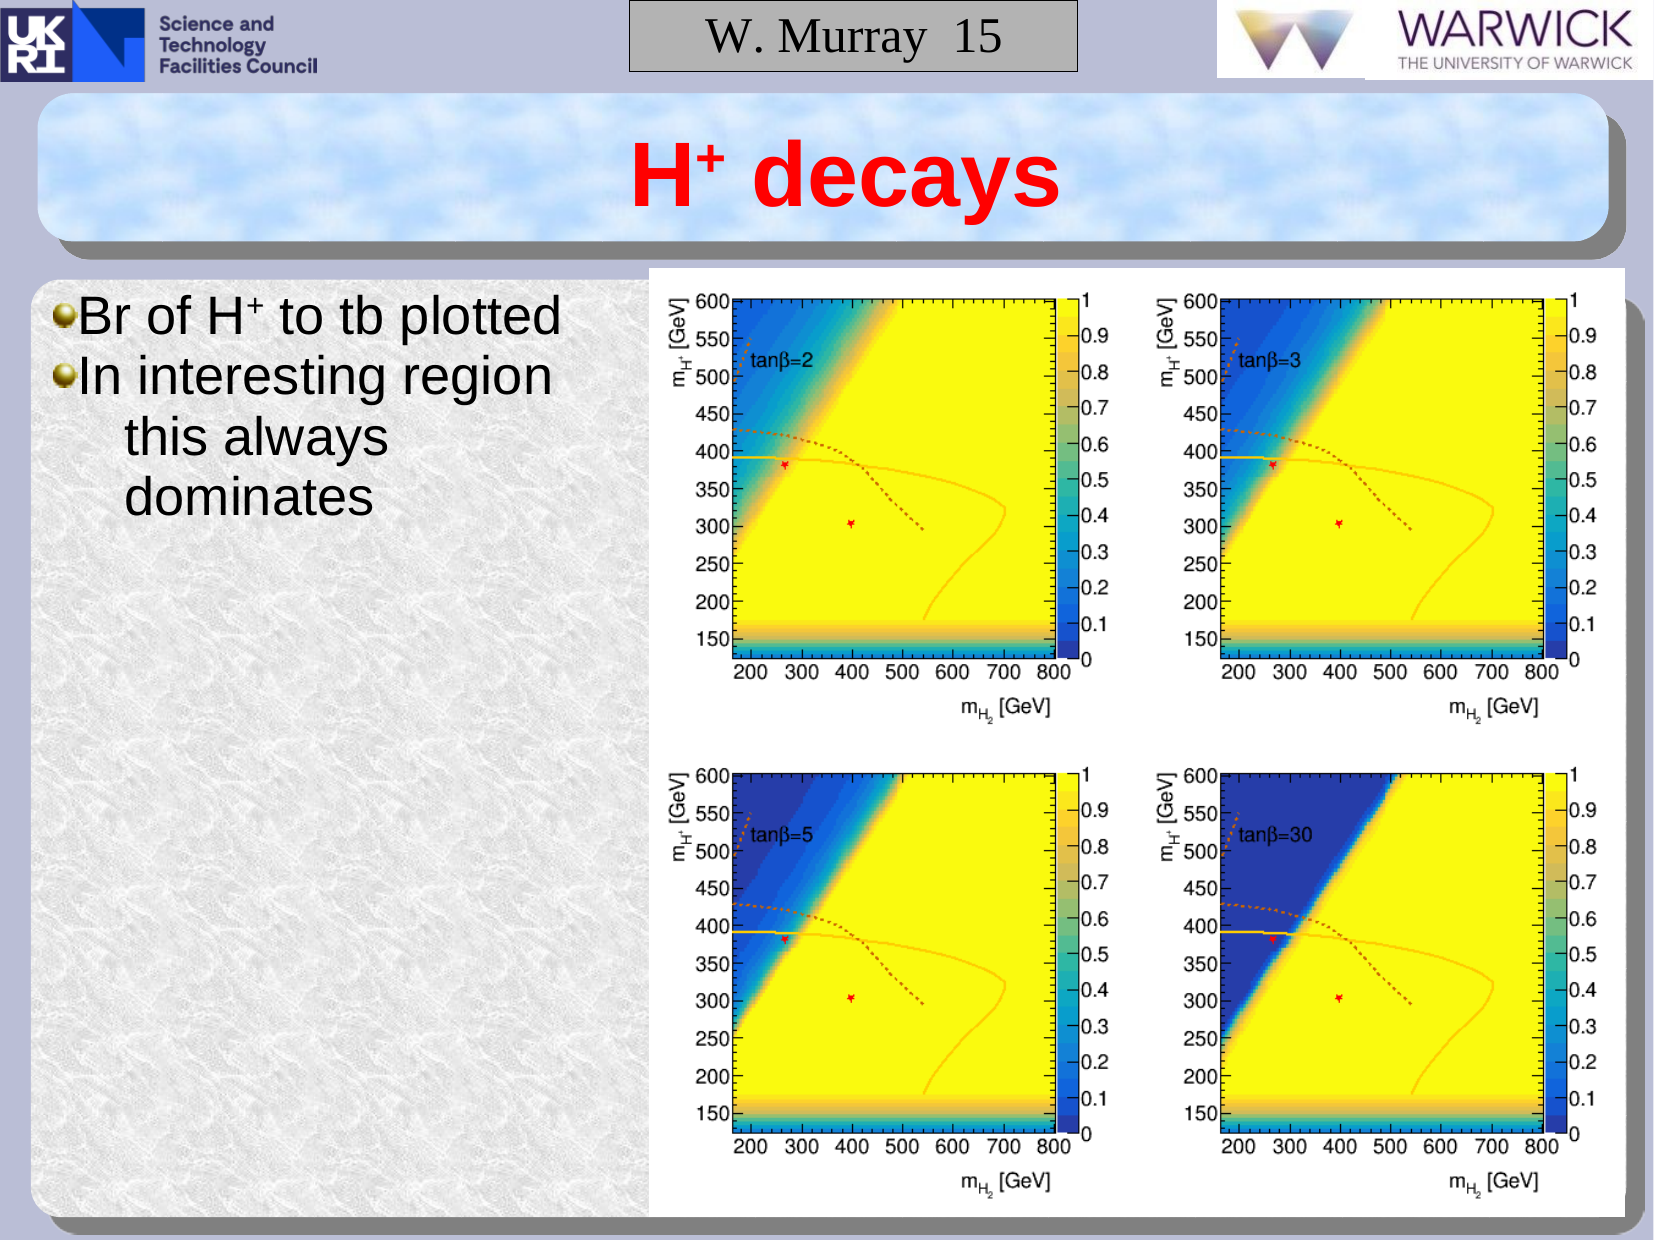

# H+ decays
Br of H+ to tb plotted
In interesting region this always dominates